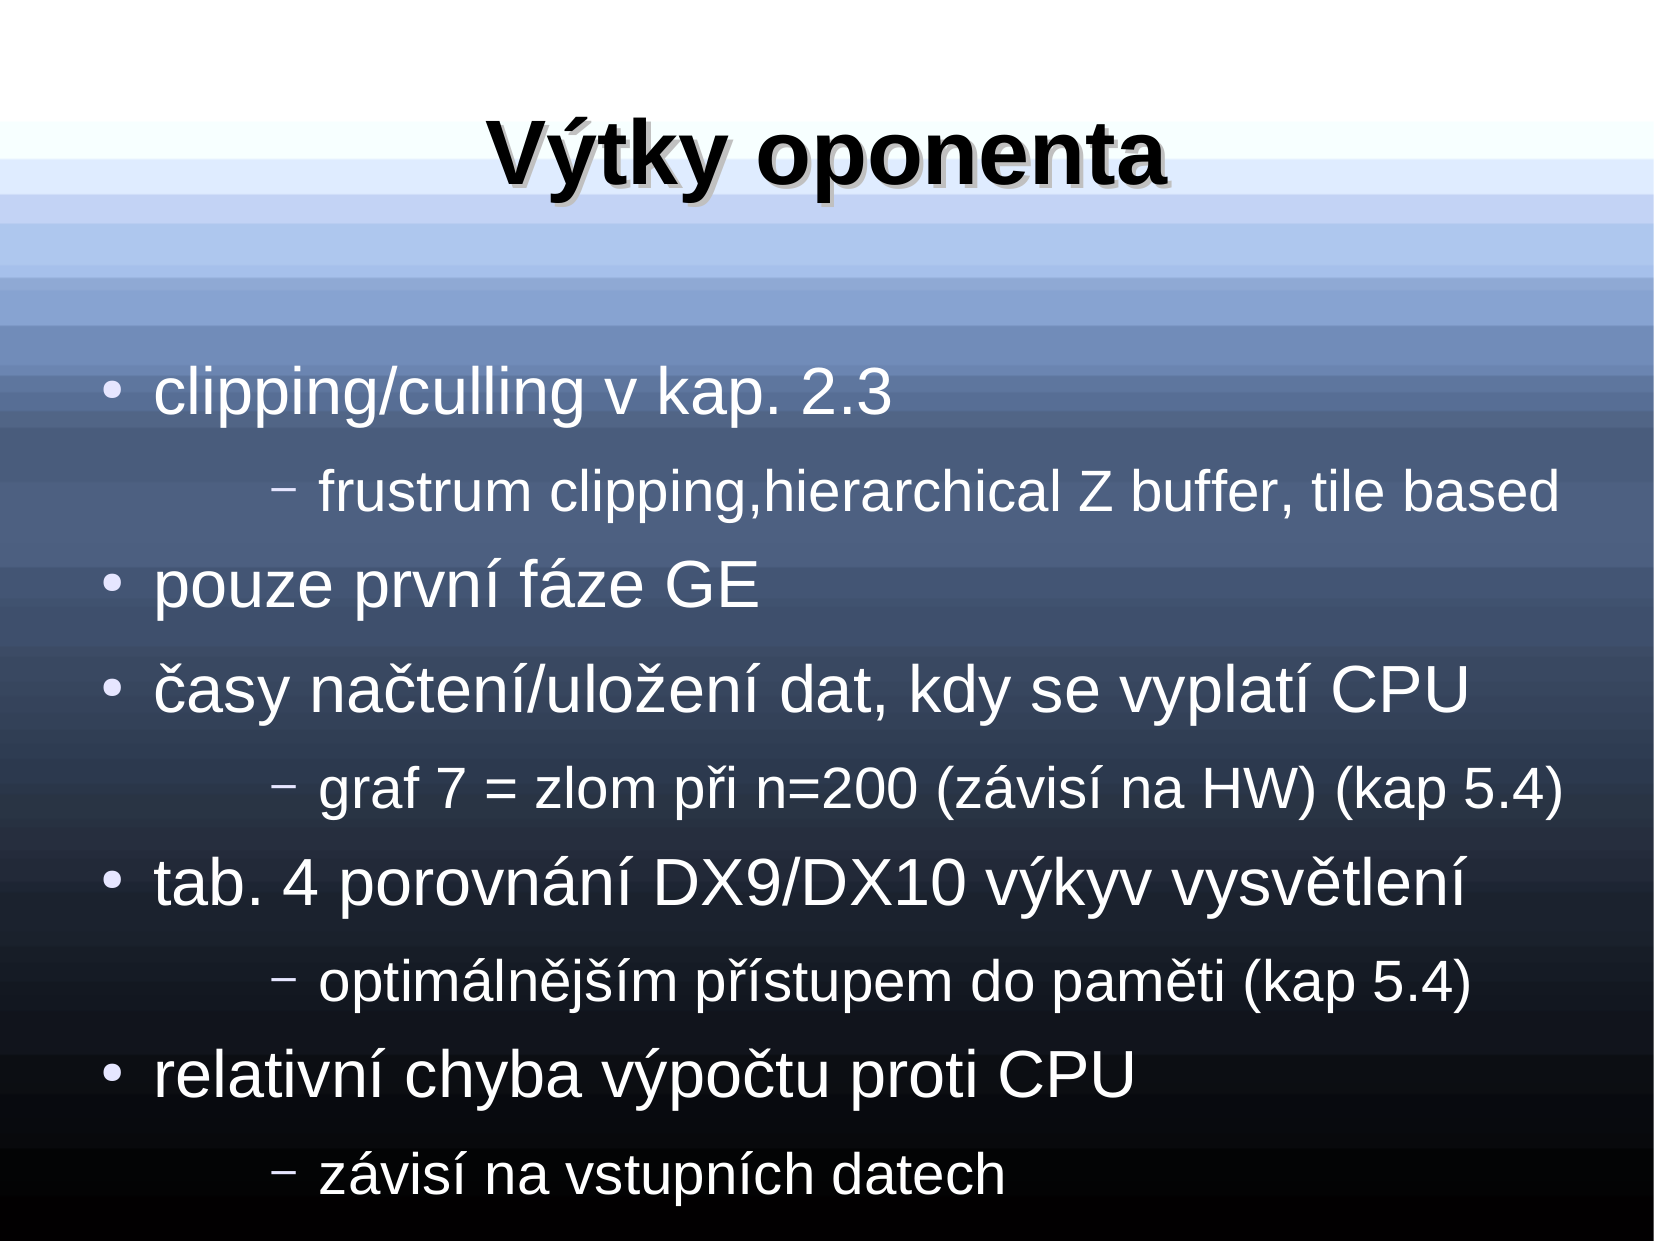

# Výtky oponenta
clipping/culling v kap. 2.3
frustrum clipping,hierarchical Z buffer, tile based
pouze první fáze GE
časy načtení/uložení dat, kdy se vyplatí CPU
graf 7 = zlom při n=200 (závisí na HW) (kap 5.4)
tab. 4 porovnání DX9/DX10 výkyv vysvětlení
optimálnějším přístupem do paměti (kap 5.4)
relativní chyba výpočtu proti CPU
závisí na vstupních datech